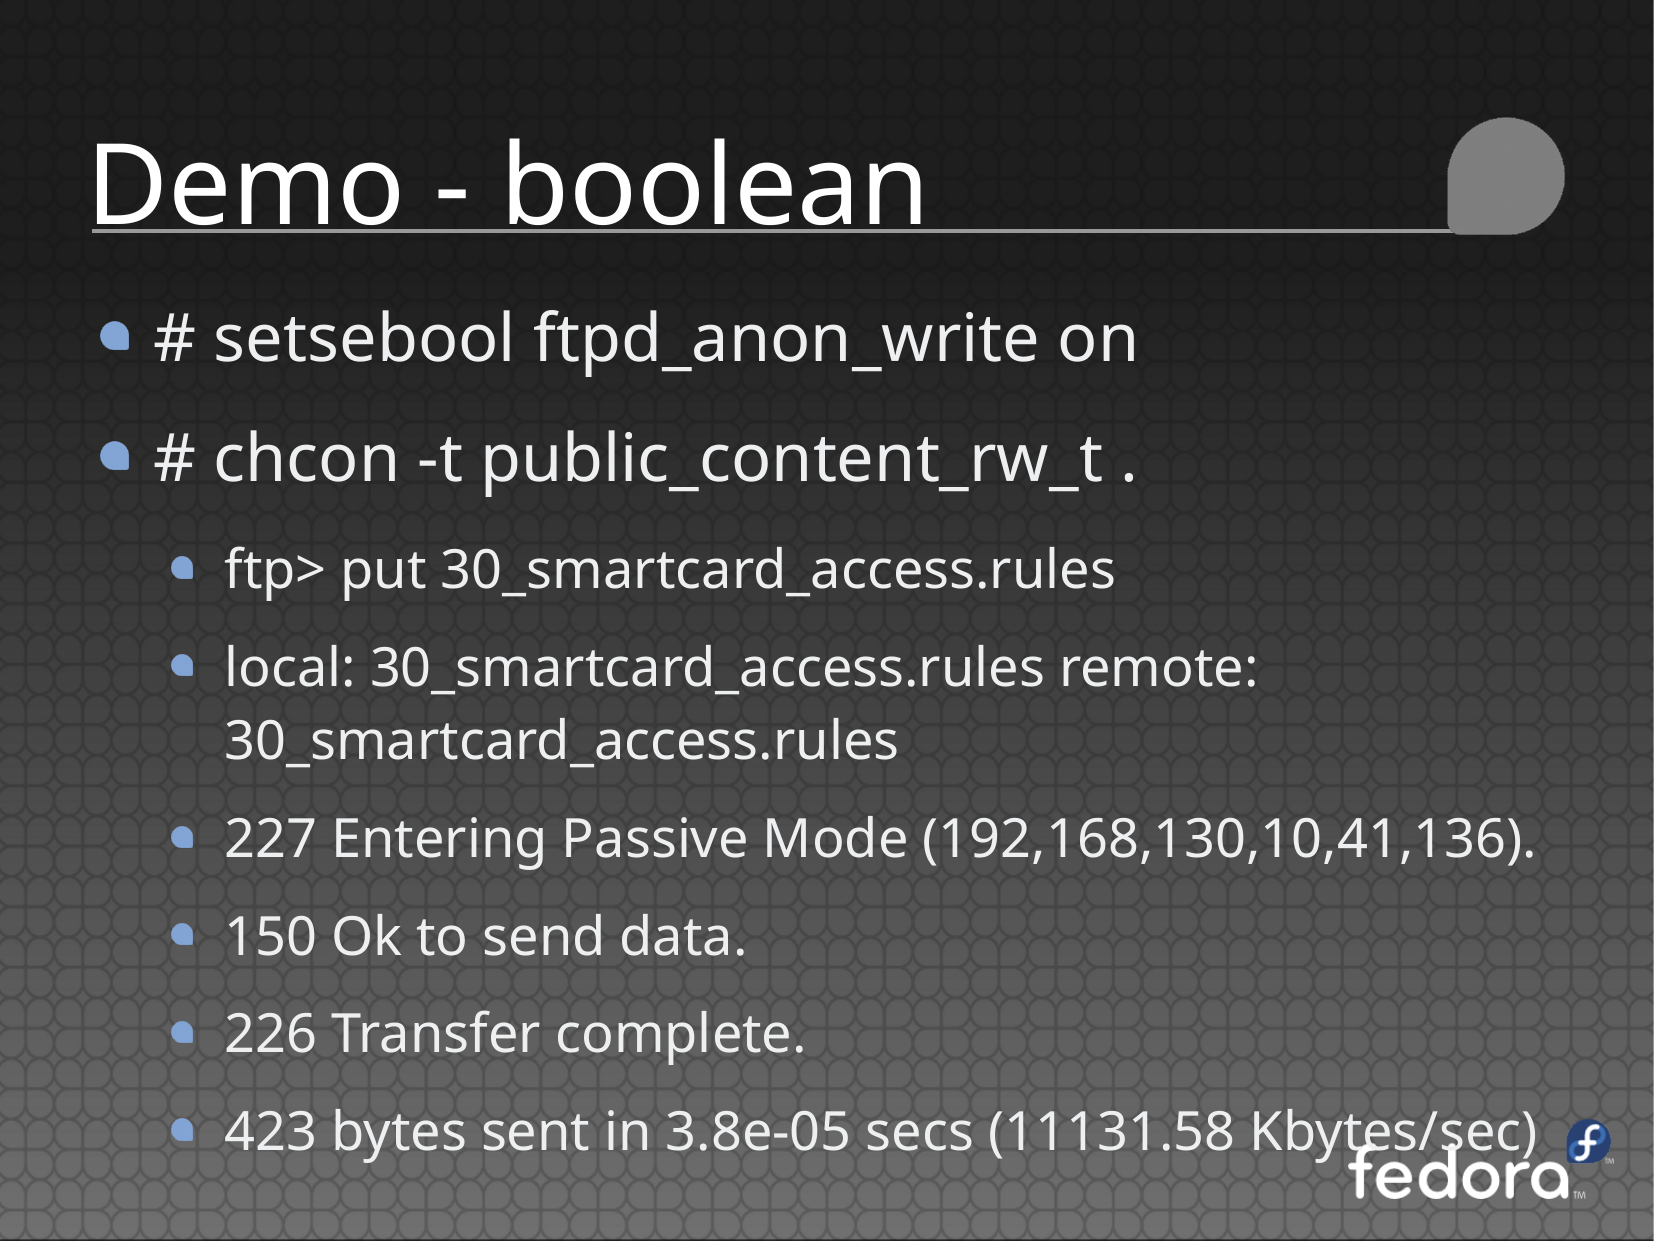

# Demo - boolean
# setsebool ftpd_anon_write on
# chcon -t public_content_rw_t .
ftp> put 30_smartcard_access.rules
local: 30_smartcard_access.rules remote: 30_smartcard_access.rules
227 Entering Passive Mode (192,168,130,10,41,136).
150 Ok to send data.
226 Transfer complete.
423 bytes sent in 3.8e-05 secs (11131.58 Kbytes/sec)